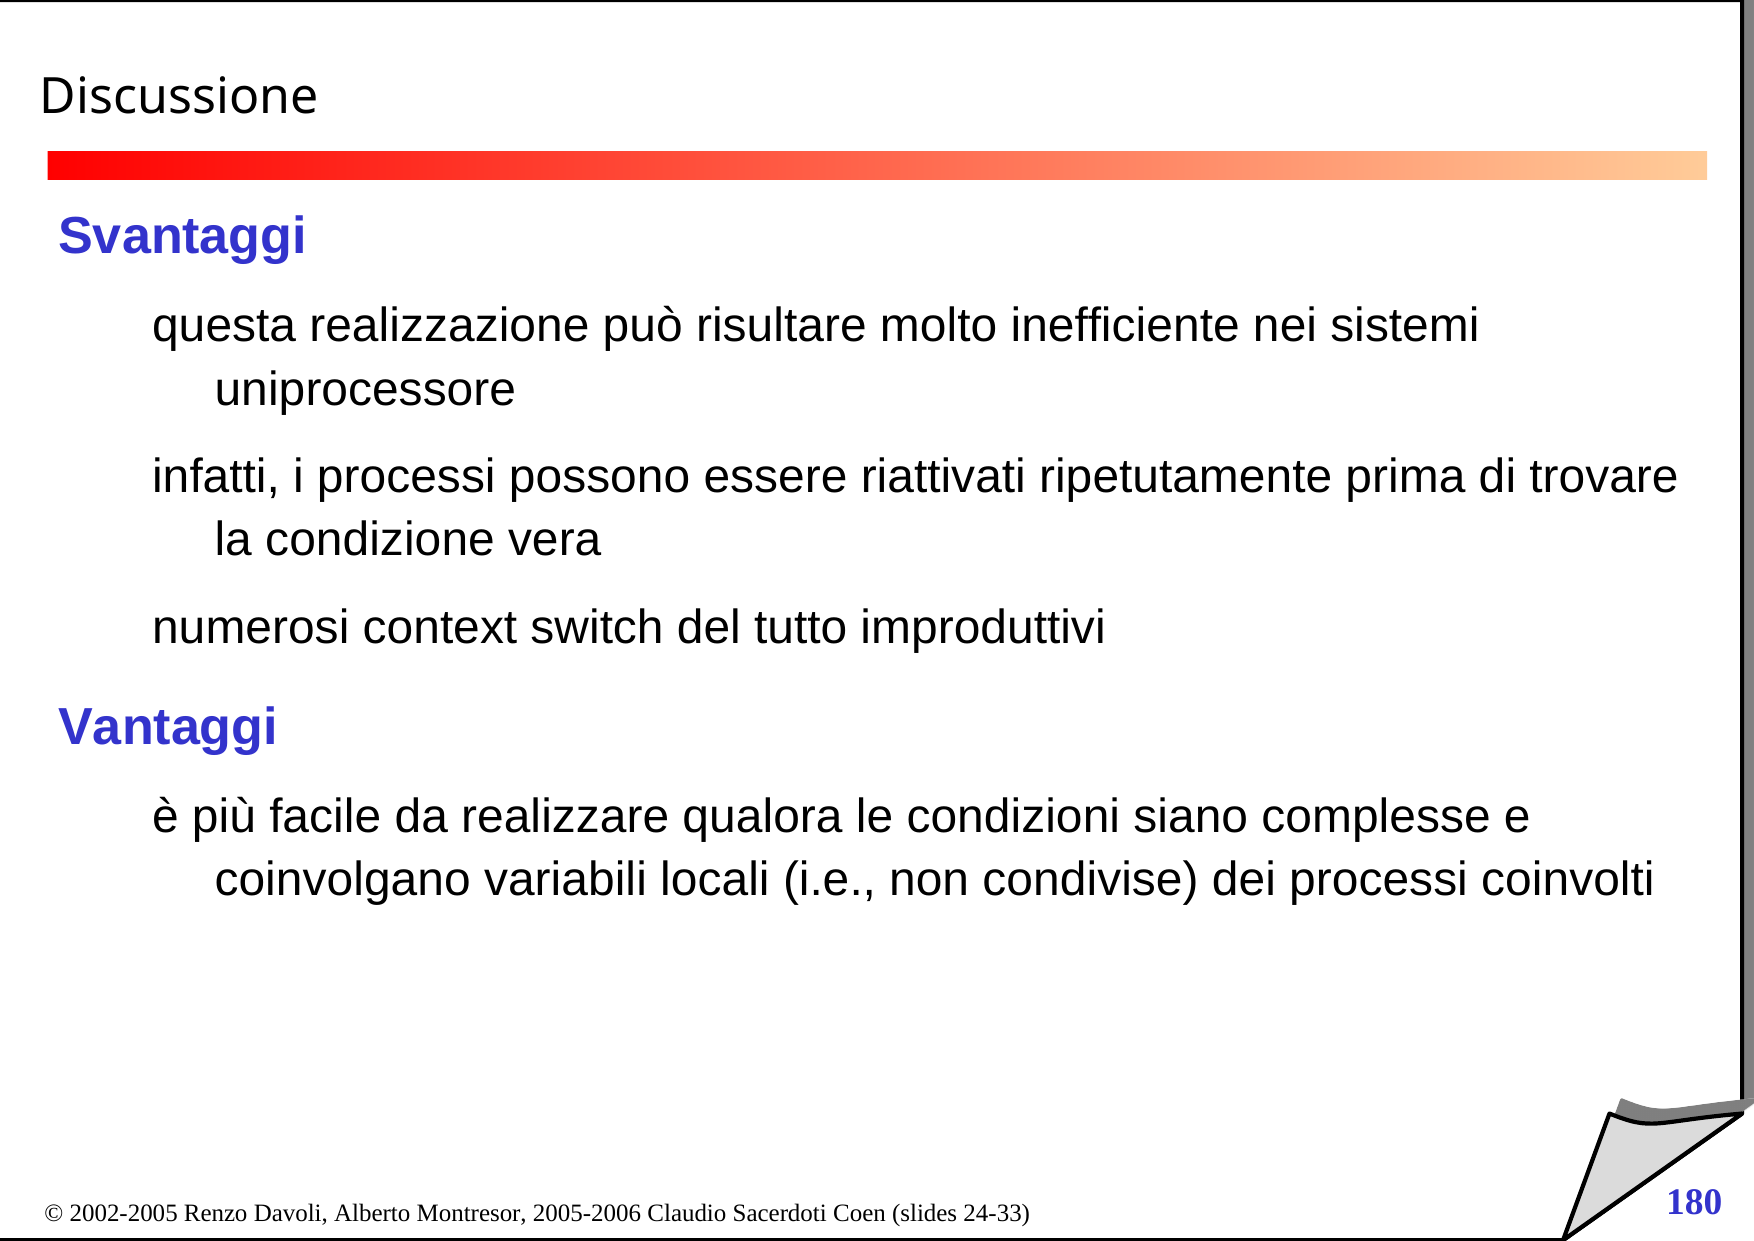

# Discussione
Svantaggi
questa realizzazione può risultare molto inefficiente nei sistemi uniprocessore
infatti, i processi possono essere riattivati ripetutamente prima di trovare la condizione vera
numerosi context switch del tutto improduttivi
Vantaggi
è più facile da realizzare qualora le condizioni siano complesse e coinvolgano variabili locali (i.e., non condivise) dei processi coinvolti